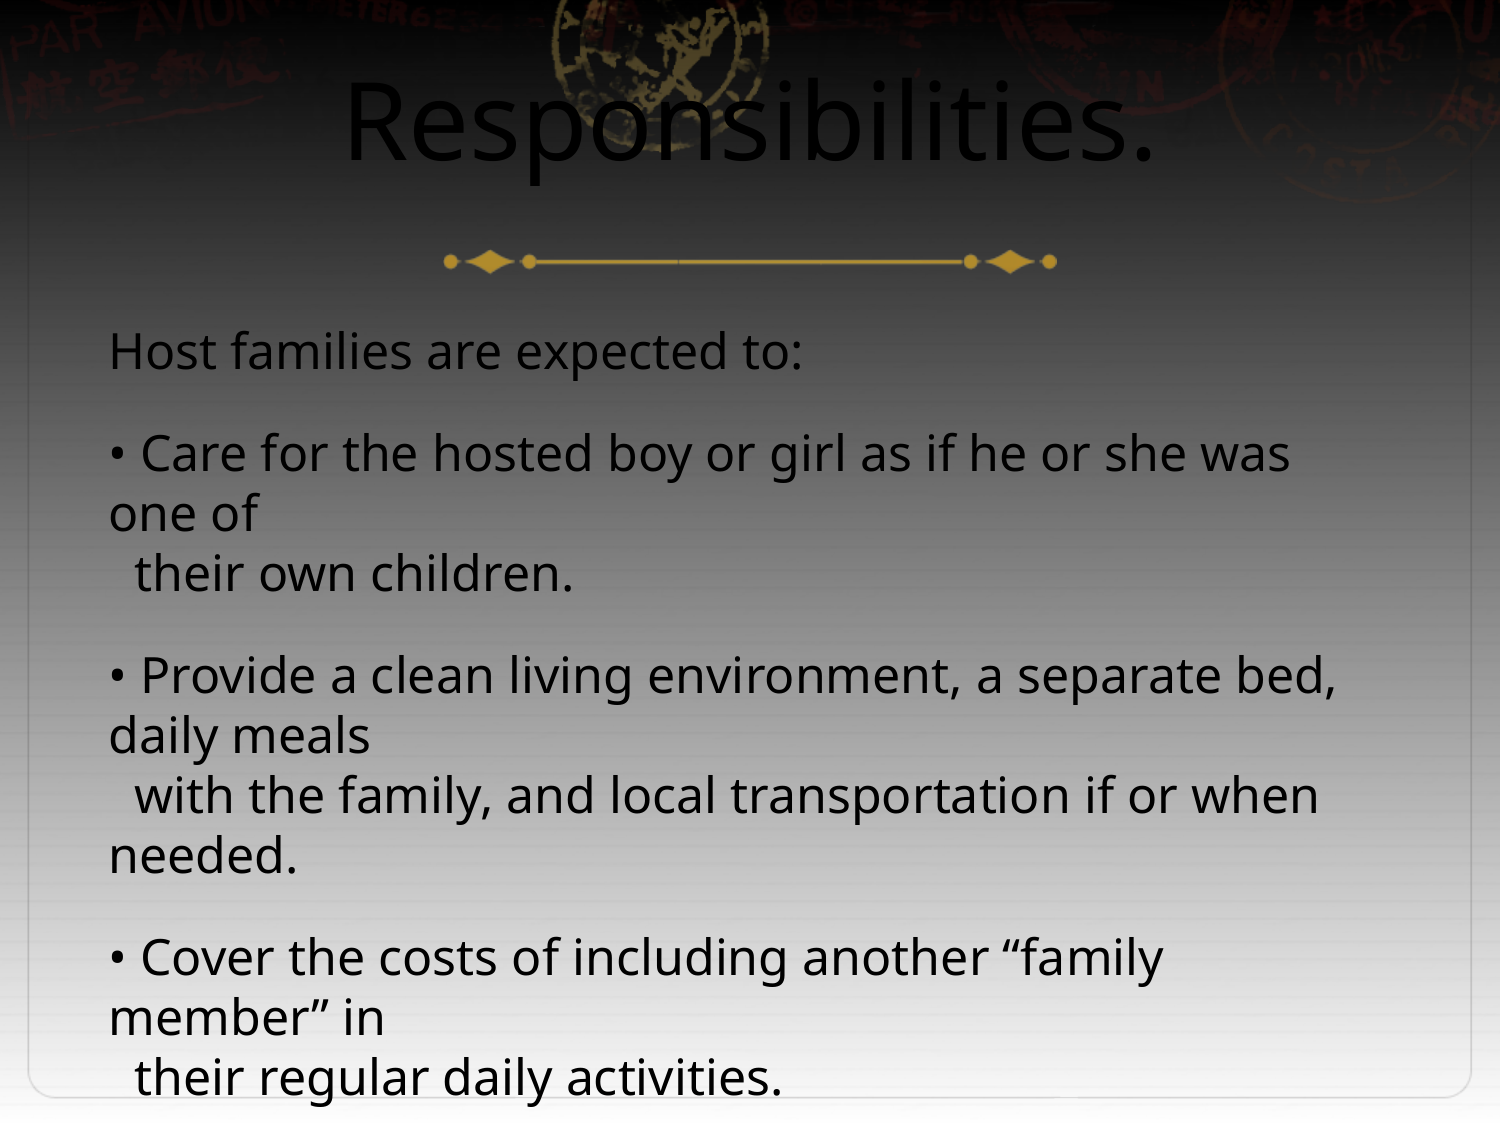

# Responsibilities.
Host families are expected to:
• Care for the hosted boy or girl as if he or she was one of
 their own children.
• Provide a clean living environment, a separate bed, daily meals
 with the family, and local transportation if or when needed.
• Cover the costs of including another “family member” in
 their regular daily activities.